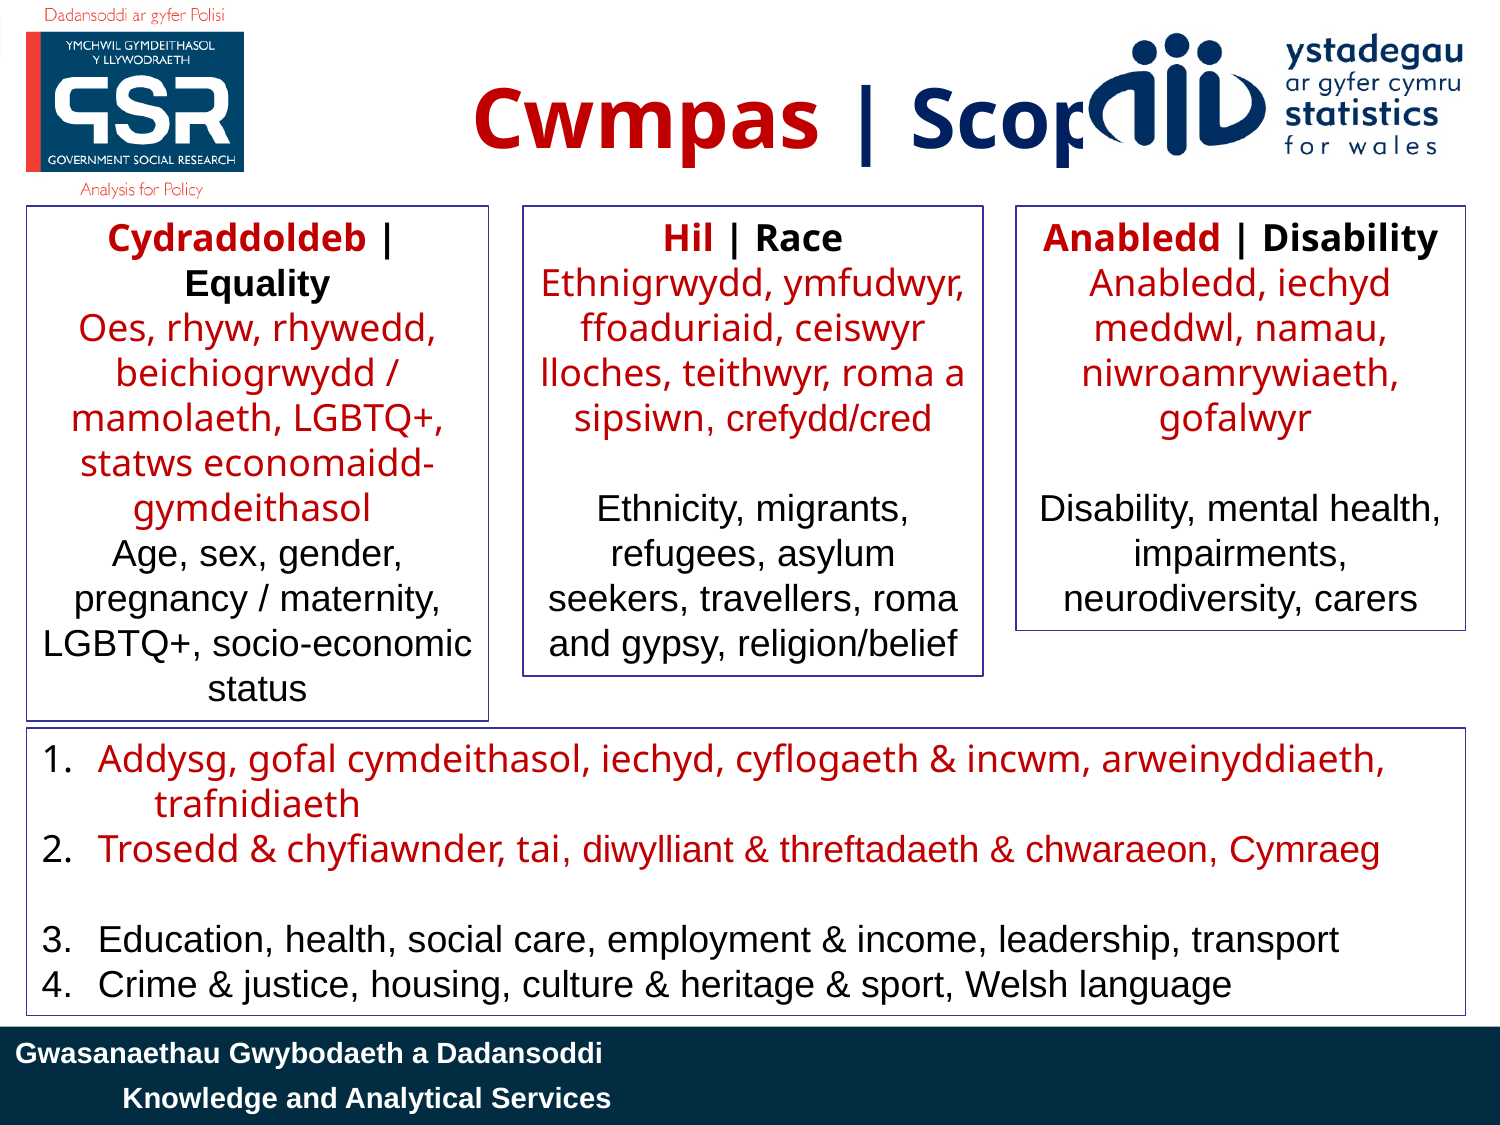

Cwmpas | Scope
Cydraddoldeb |
Equality
Oes, rhyw, rhywedd, beichiogrwydd / mamolaeth, LGBTQ+, statws economaidd-gymdeithasol
Age, sex, gender, pregnancy / maternity, LGBTQ+, socio-economic status
Hil | Race
Ethnigrwydd, ymfudwyr, ffoaduriaid, ceiswyr lloches, teithwyr, roma a sipsiwn, crefydd/cred
Ethnicity, migrants, refugees, asylum seekers, travellers, roma and gypsy, religion/belief
Anabledd | Disability
Anabledd, iechyd meddwl, namau, niwroamrywiaeth, gofalwyr
Disability, mental health, impairments, neurodiversity, carers
Addysg, gofal cymdeithasol, iechyd, cyflogaeth & incwm, arweinyddiaeth, trafnidiaeth
Trosedd & chyfiawnder, tai, diwylliant & threftadaeth & chwaraeon, Cymraeg
Education, health, social care, employment & income, leadership, transport
Crime & justice, housing, culture & heritage & sport, Welsh language
Gwasanaethau Gwybodaeth a Dadansoddi
Knowledge and Analytical Services